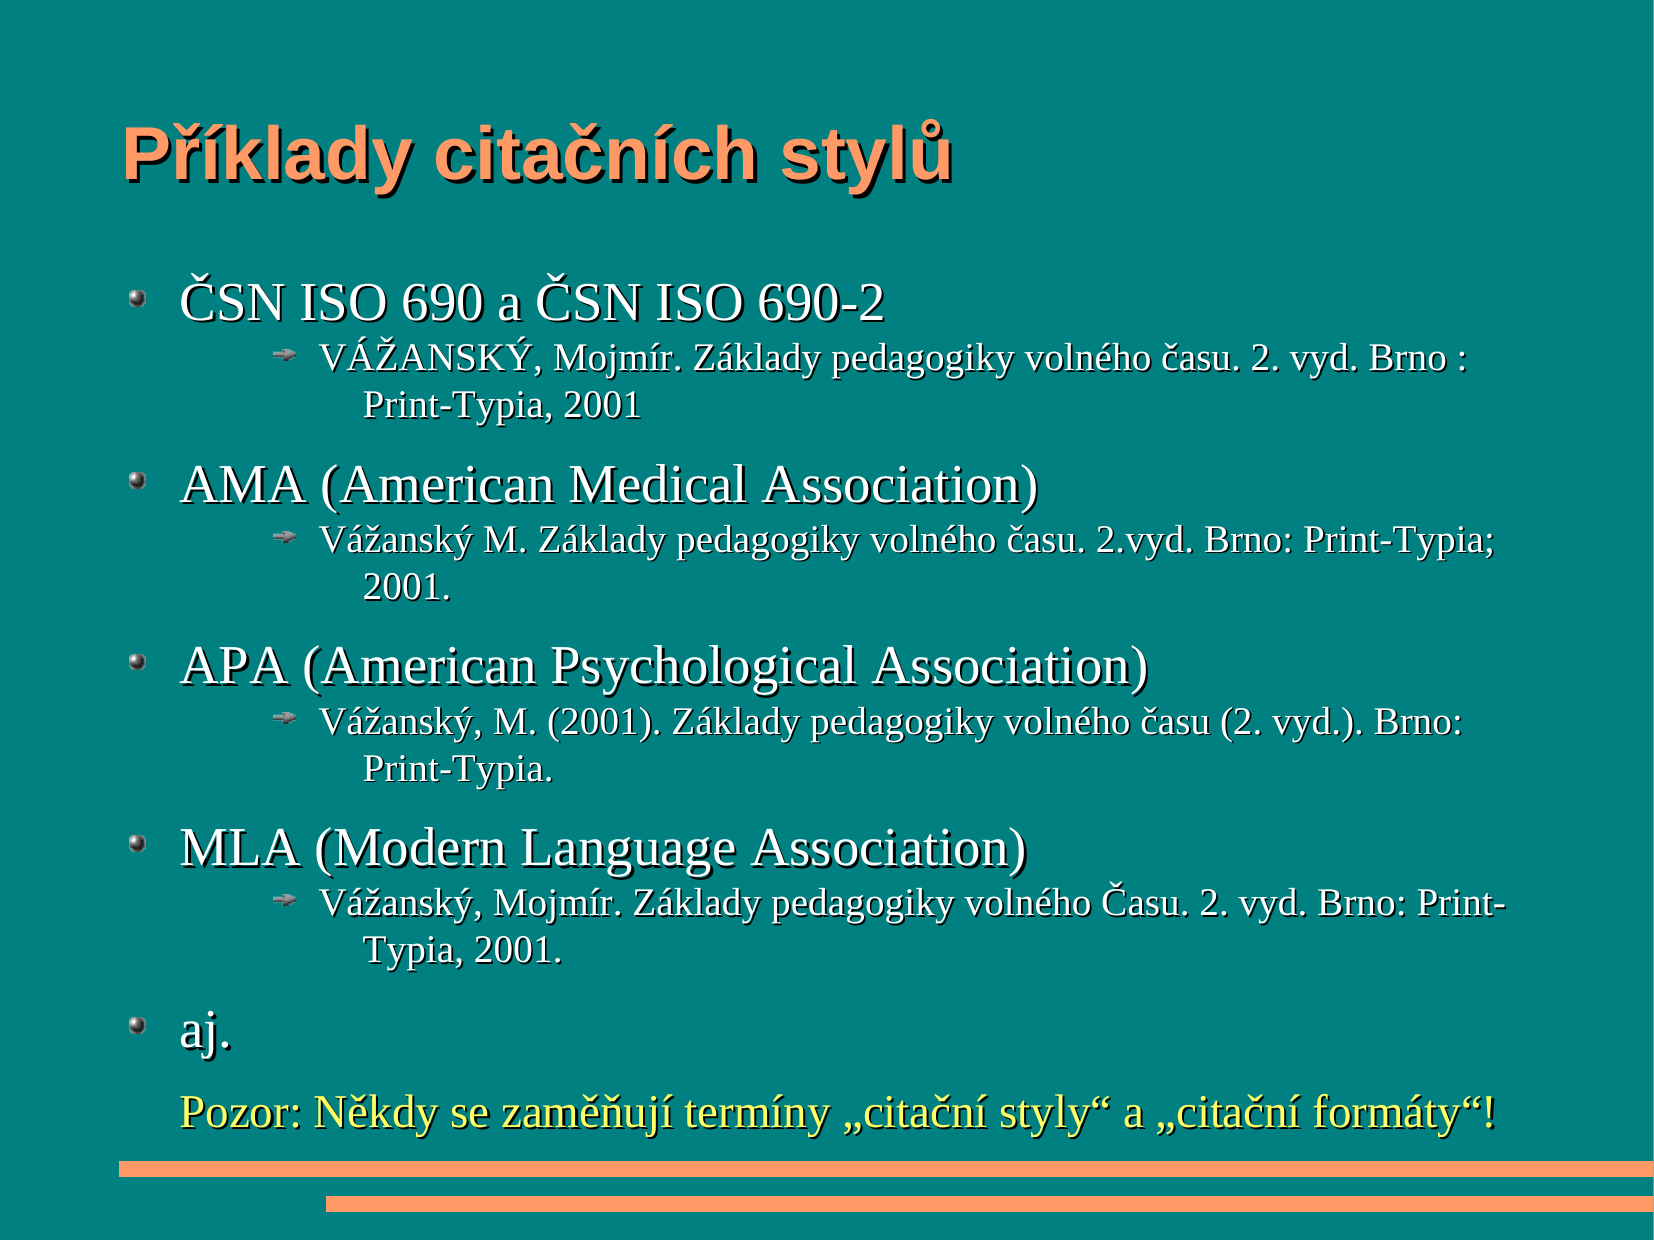

# Příklady citačních stylů
ČSN ISO 690 a ČSN ISO 690-2
VÁŽANSKÝ, Mojmír. Základy pedagogiky volného času. 2. vyd. Brno : Print-Typia, 2001
AMA (American Medical Association)
Vážanský M. Základy pedagogiky volného času. 2.vyd. Brno: Print-Typia; 2001.
APA (American Psychological Association)
Vážanský, M. (2001). Základy pedagogiky volného času (2. vyd.). Brno: Print-Typia.
MLA (Modern Language Association)
Vážanský, Mojmír. Základy pedagogiky volného Času. 2. vyd. Brno: Print-Typia, 2001.
aj.
Pozor: Někdy se zaměňují termíny „citační styly“ a „citační formáty“!